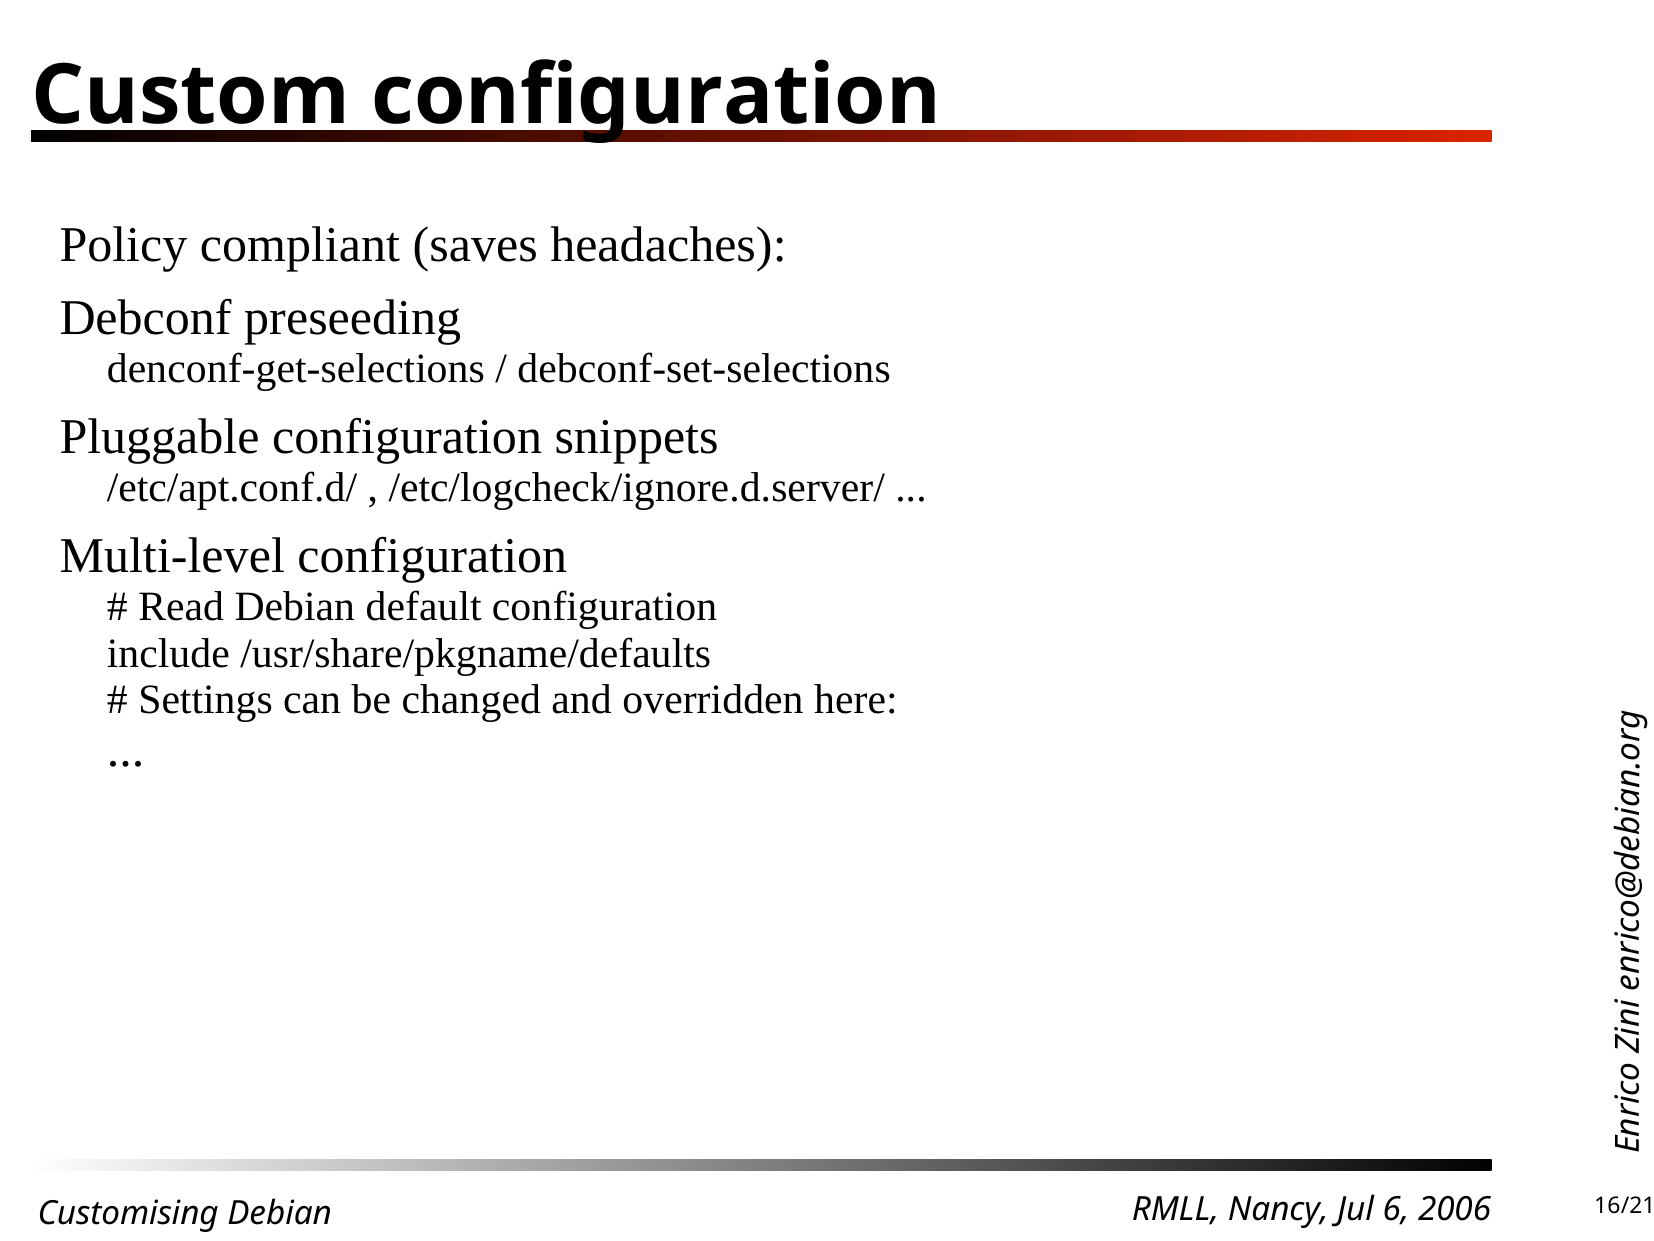

Custom configuration
Policy compliant (saves headaches):
Debconf preseeding
denconf-get-selections / debconf-set-selections
Pluggable configuration snippets
/etc/apt.conf.d/ , /etc/logcheck/ignore.d.server/ ...
Multi-level configuration
# Read Debian default configuration
include /usr/share/pkgname/defaults
# Settings can be changed and overridden here:
...